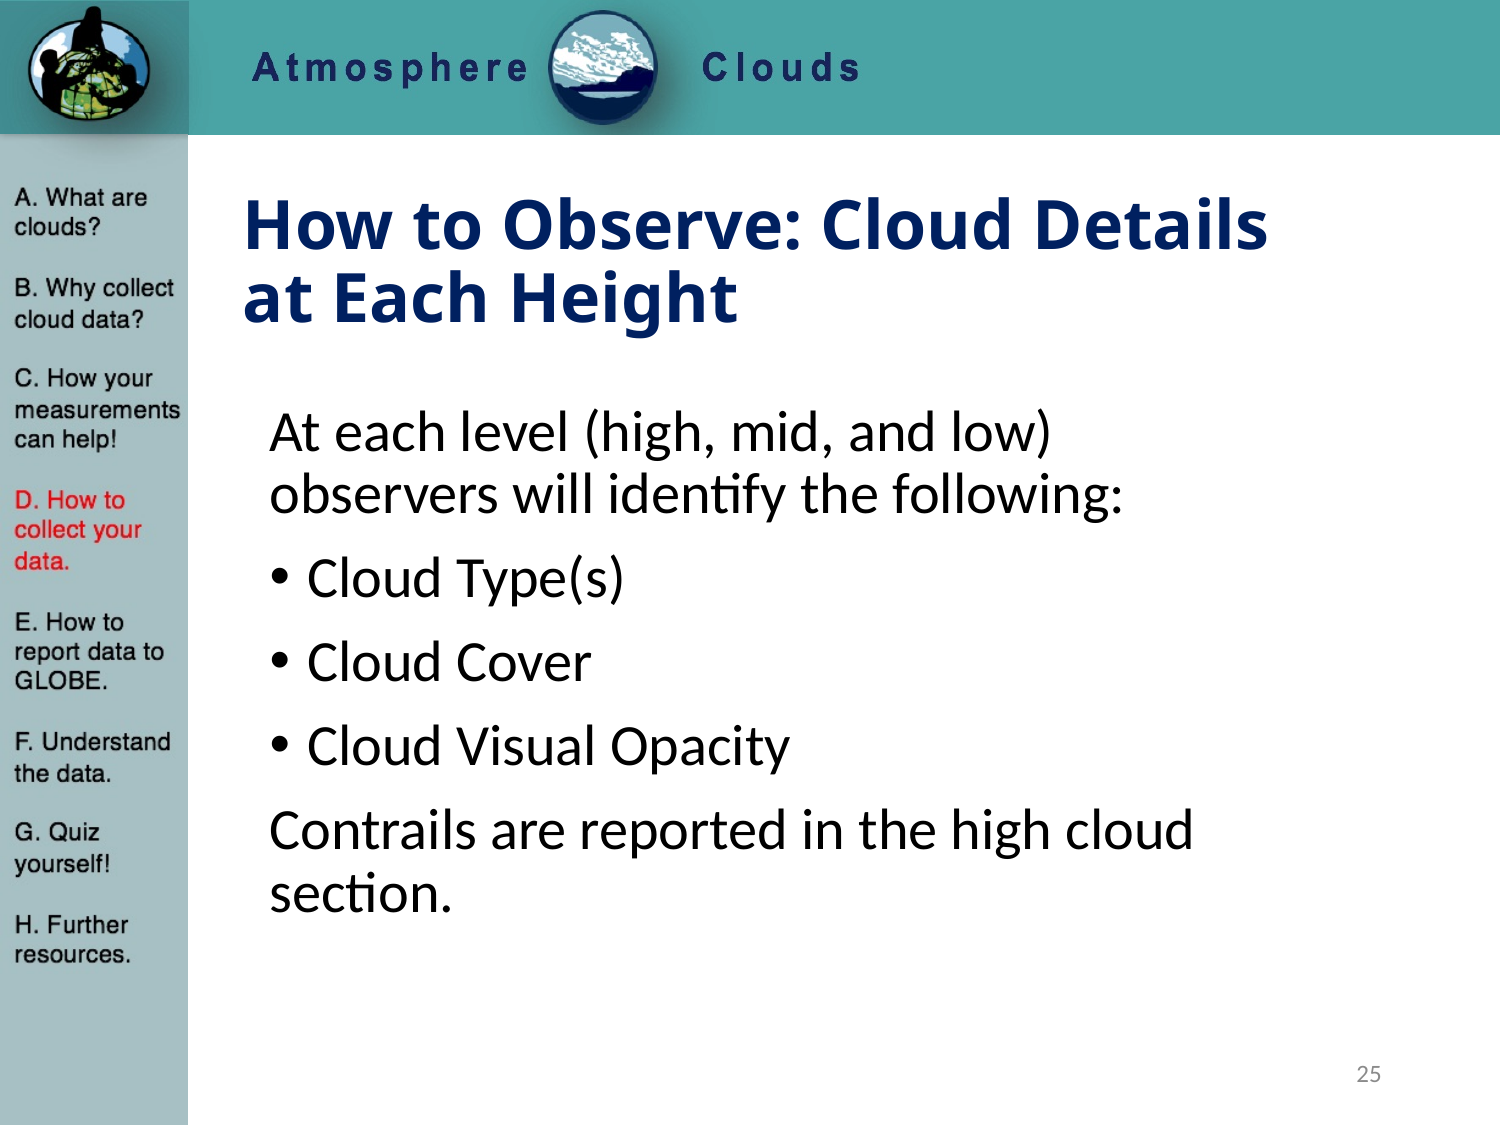

# How to Observe: Cloud Details at Each Height
At each level (high, mid, and low) observers will identify the following:
Cloud Type(s)
Cloud Cover
Cloud Visual Opacity
Contrails are reported in the high cloud section.